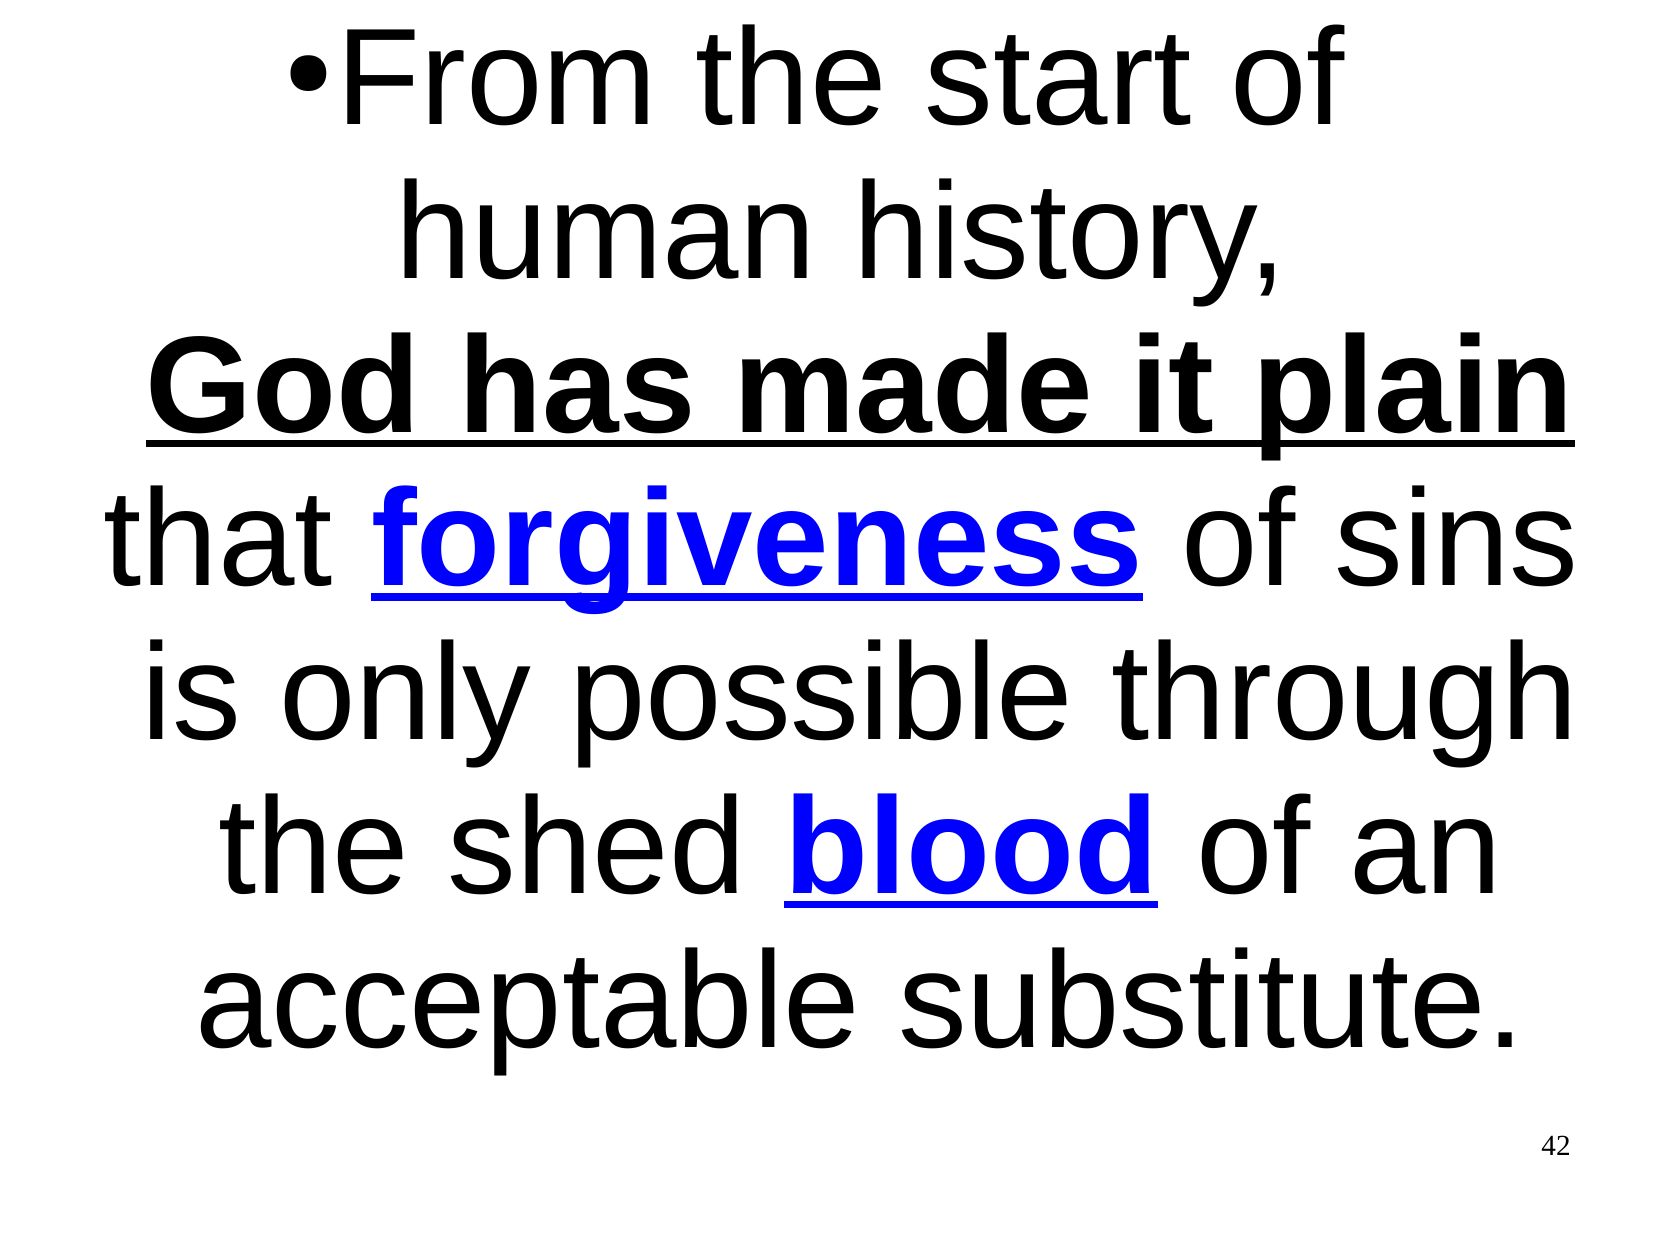

# From the start of human history, God has made it plain that forgiveness of sins is only possible through the shed blood of an acceptable substitute.
42